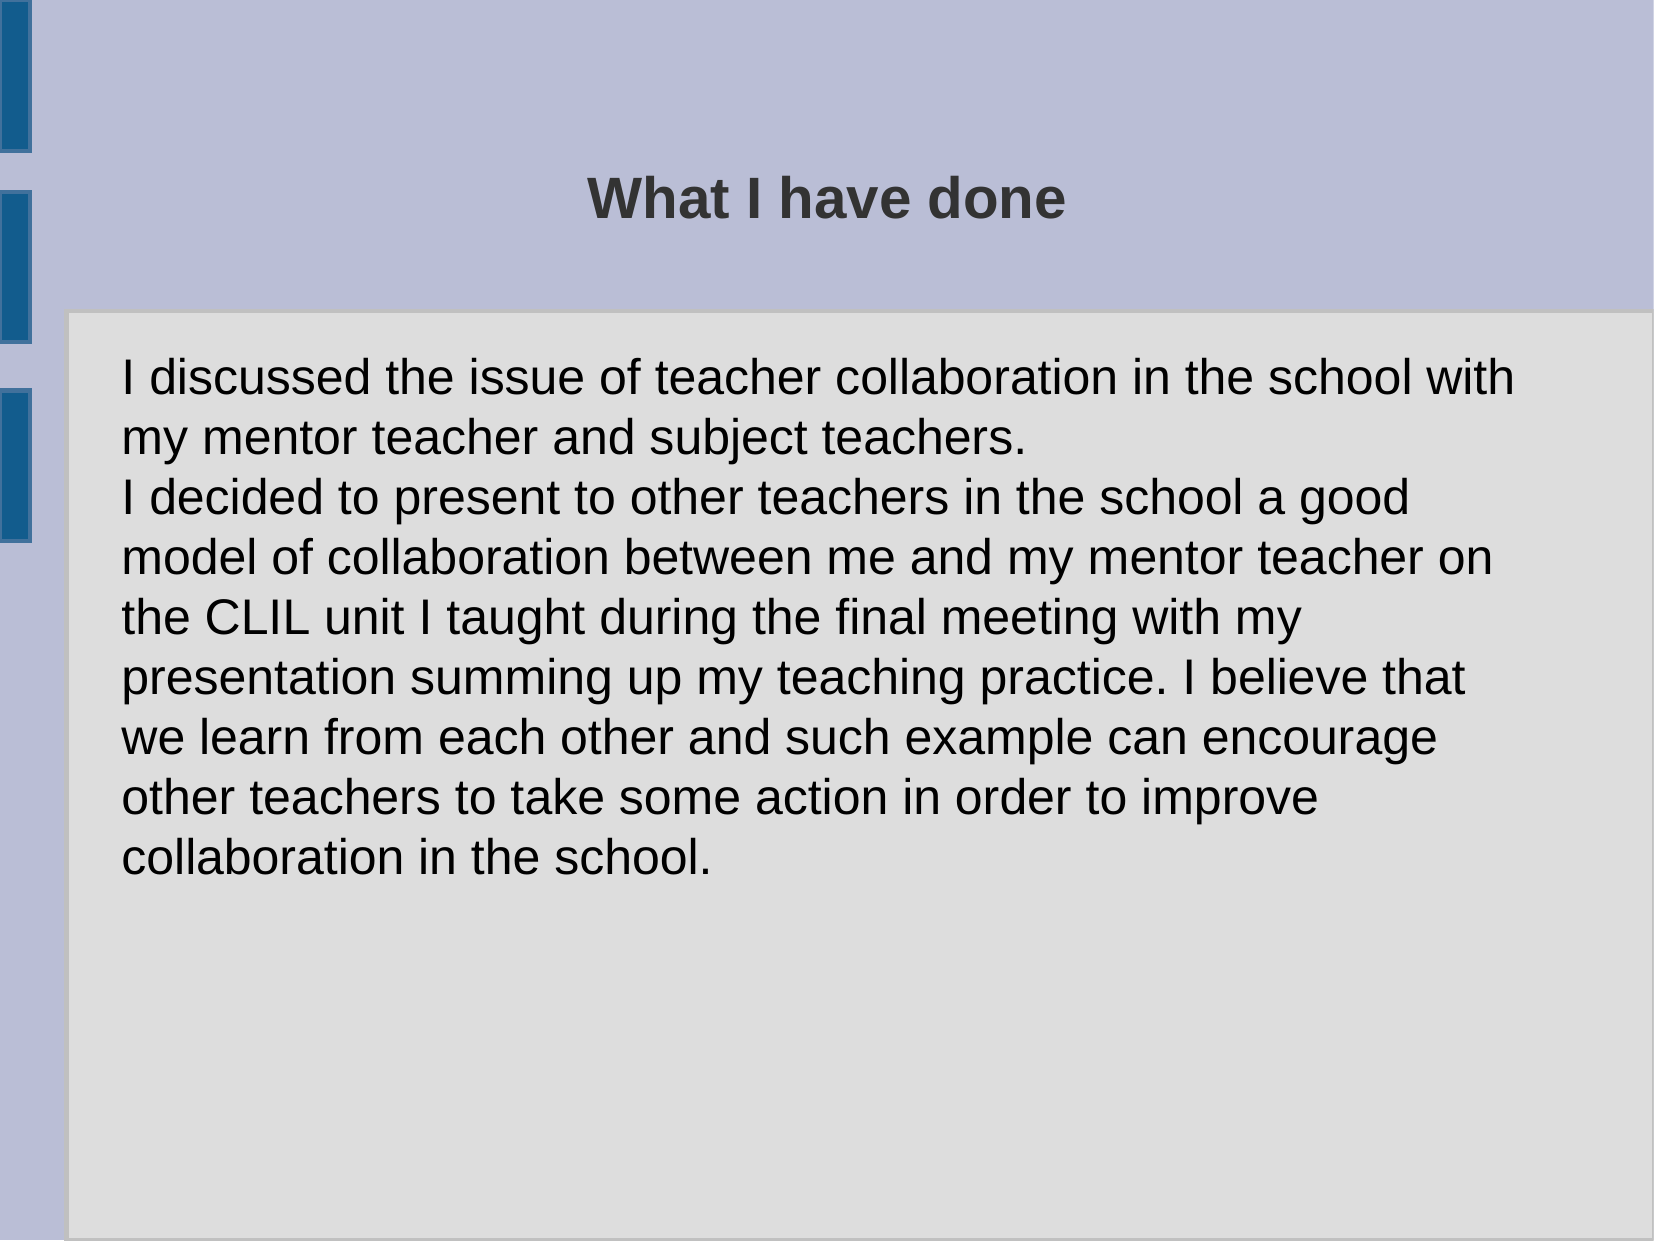

# What I have done
I discussed the issue of teacher collaboration in the school with my mentor teacher and subject teachers.
I decided to present to other teachers in the school a good model of collaboration between me and my mentor teacher on the CLIL unit I taught during the final meeting with my presentation summing up my teaching practice. I believe that we learn from each other and such example can encourage other teachers to take some action in order to improve collaboration in the school.